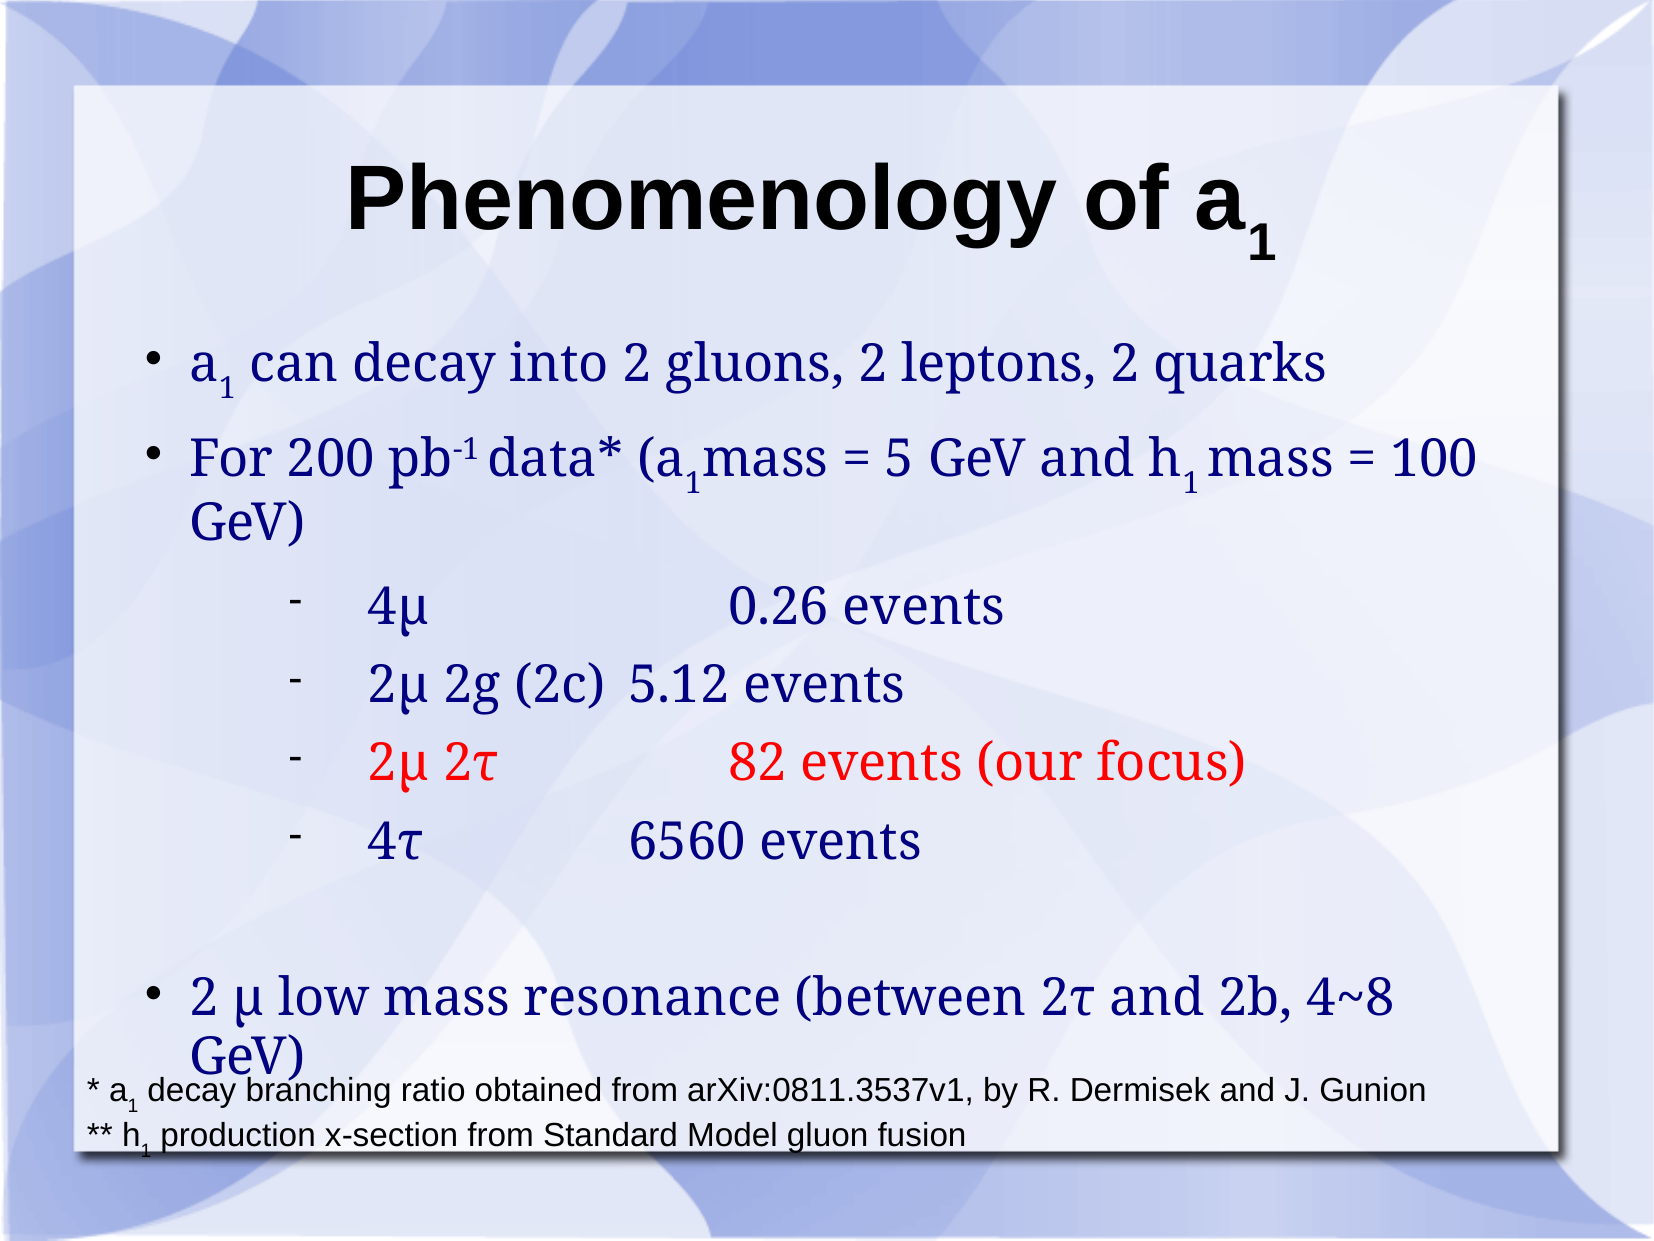

Phenomenology of a1
# a1 can decay into 2 gluons, 2 leptons, 2 quarks
For 200 pb-1 data* (a1mass = 5 GeV and h1 mass = 100 GeV)
4µ 	0.26 events
2µ 2g (2c)	5.12 events
2µ 2τ			 	82 events (our focus)
4τ				 	6560 events
2 µ low mass resonance (between 2τ and 2b, 4~8 GeV)
* a1 decay branching ratio obtained from arXiv:0811.3537v1, by R. Dermisek and J. Gunion
** h1 production x-section from Standard Model gluon fusion